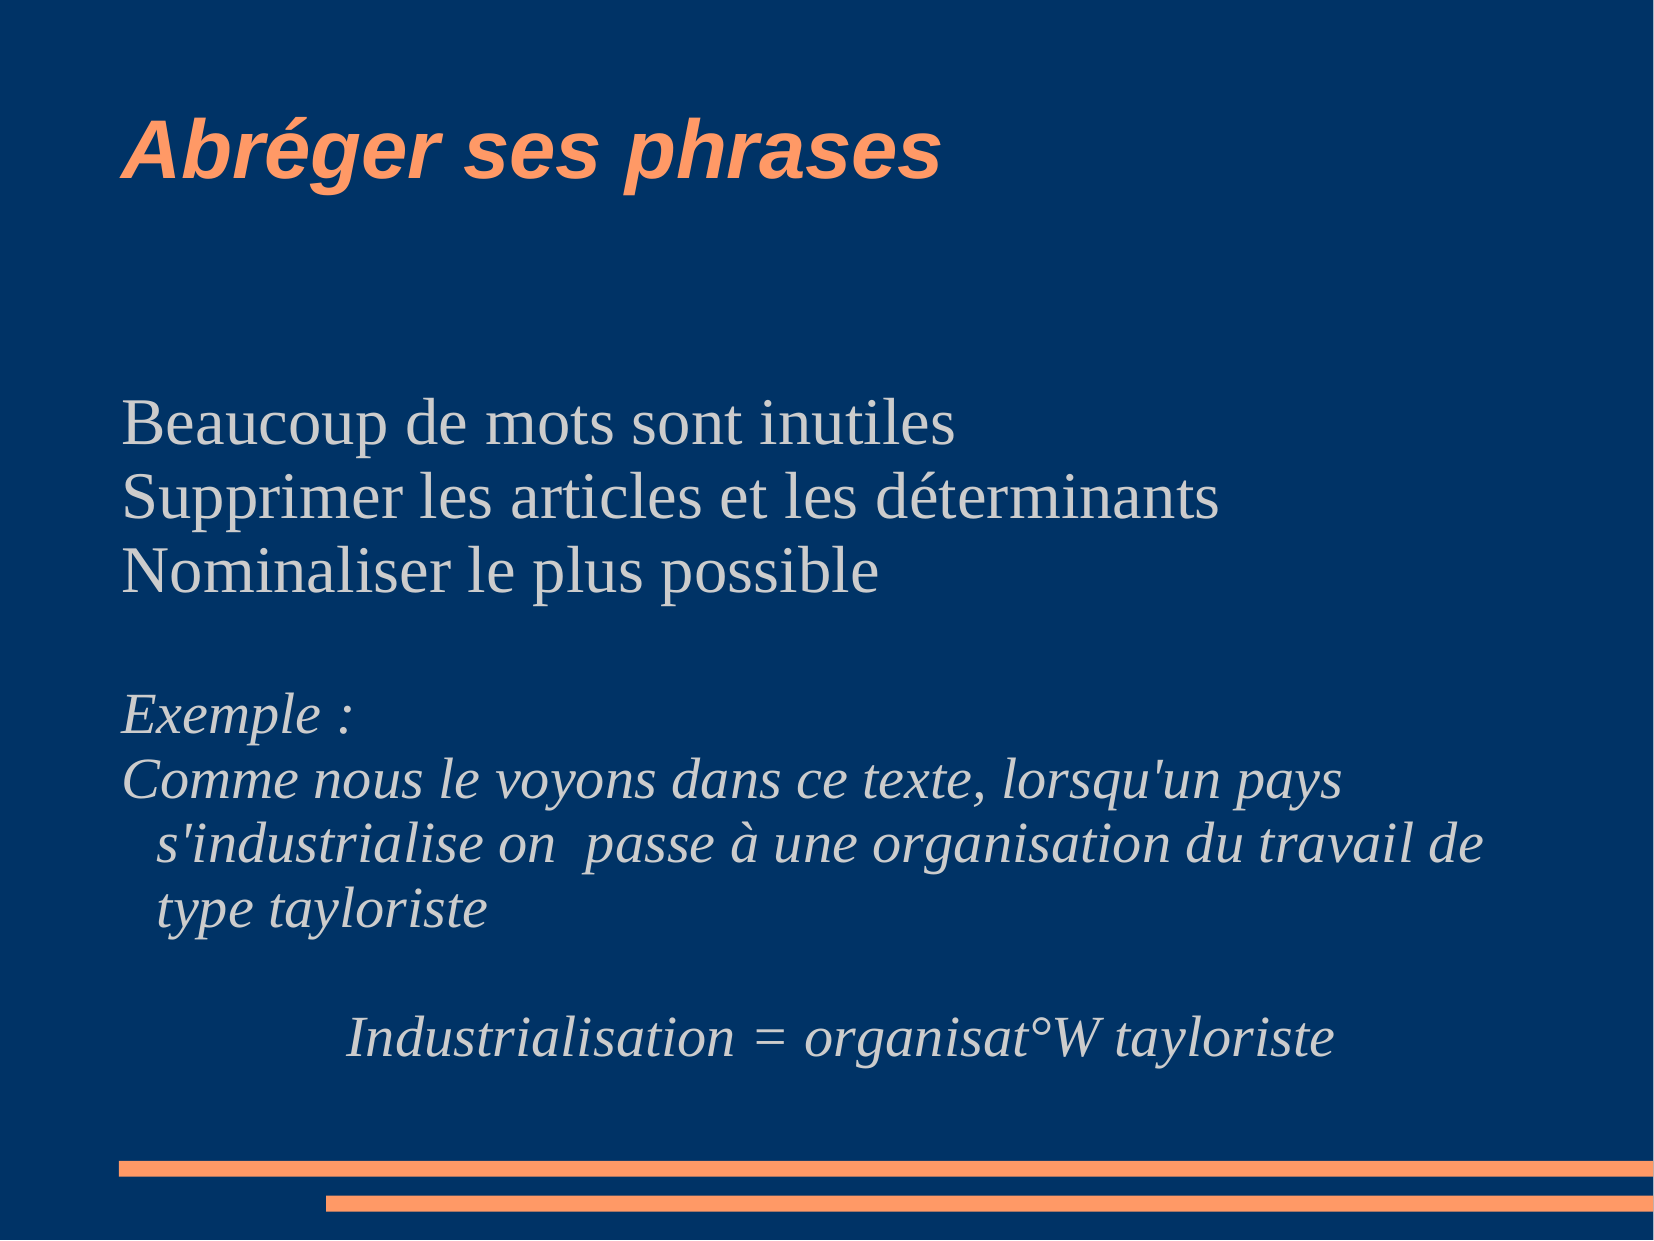

# Abréger ses phrases
Beaucoup de mots sont inutiles
Supprimer les articles et les déterminants
Nominaliser le plus possible
Exemple :
Comme nous le voyons dans ce texte, lorsqu'un pays s'industrialise on passe à une organisation du travail de type tayloriste
Industrialisation = organisat°W tayloriste